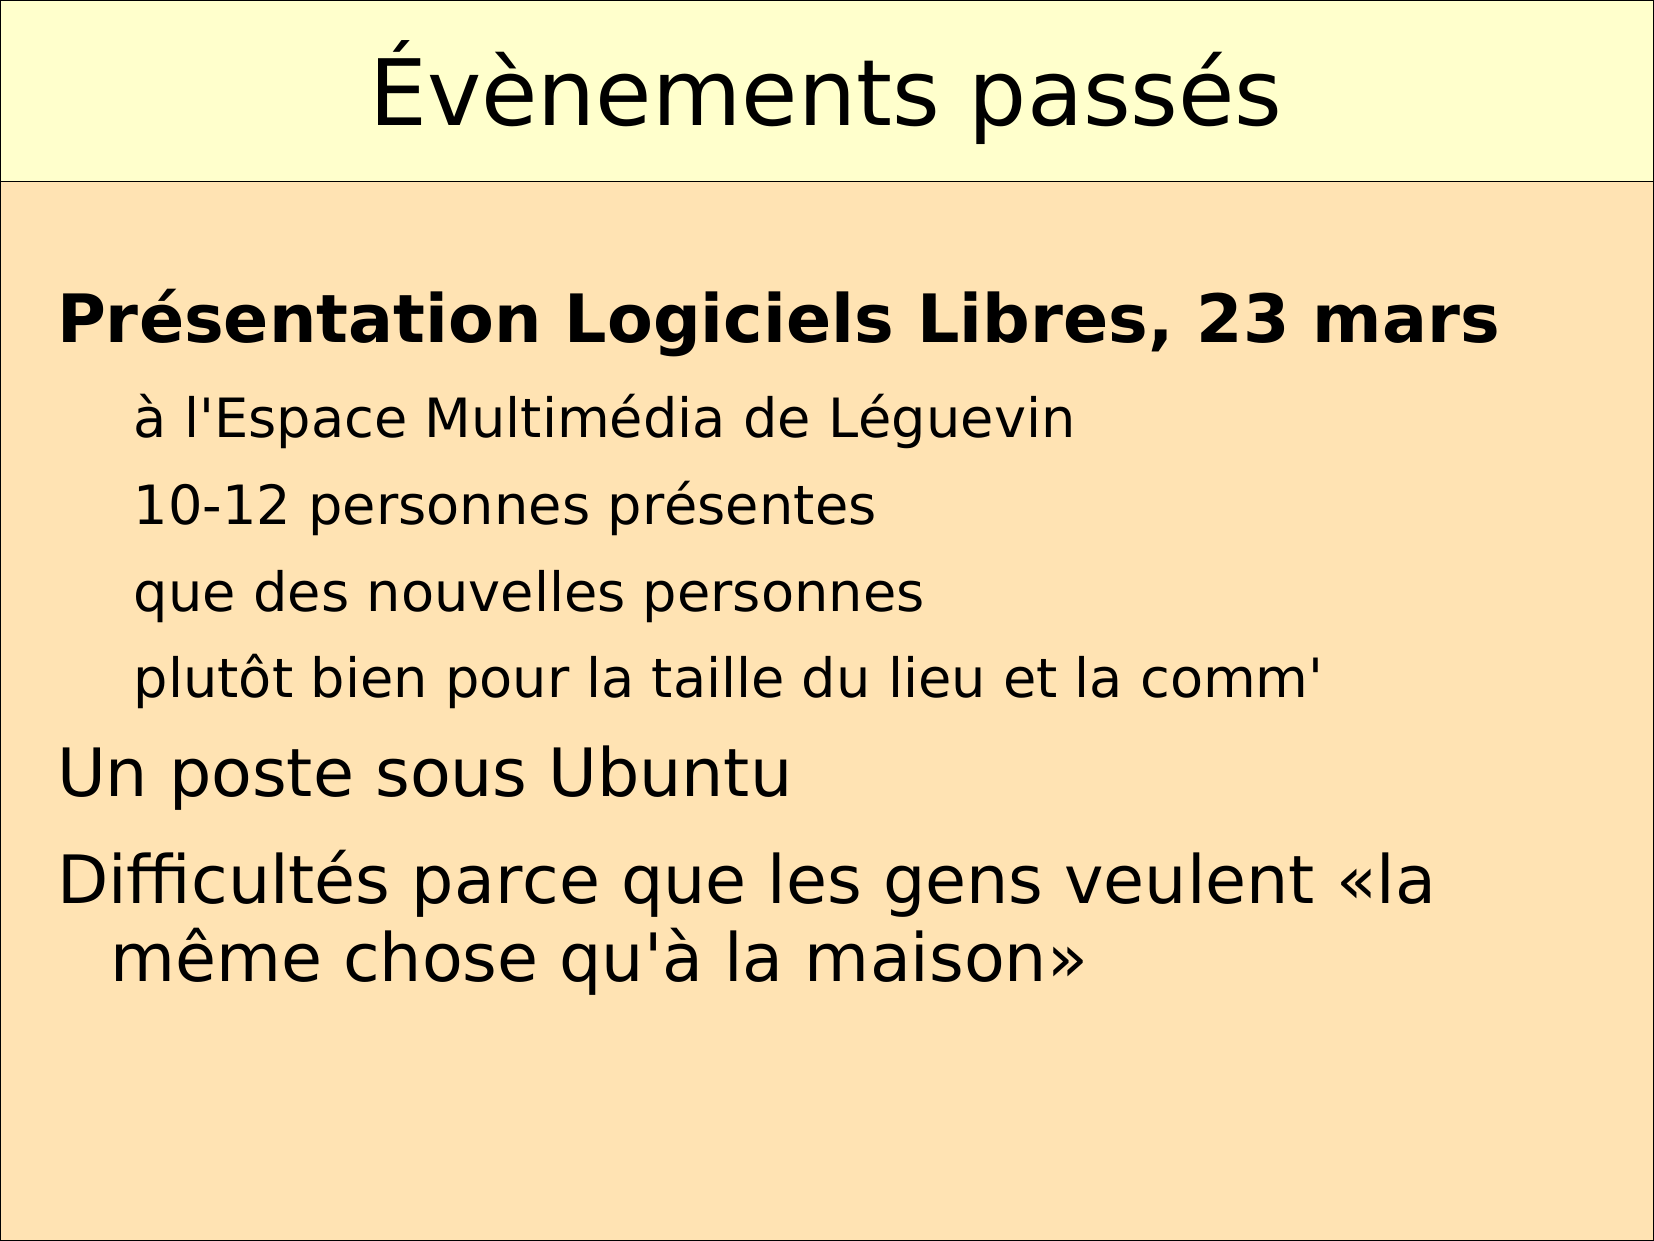

# Évènements passés
Présentation Logiciels Libres, 23 mars
à l'Espace Multimédia de Léguevin
10-12 personnes présentes
que des nouvelles personnes
plutôt bien pour la taille du lieu et la comm'
Un poste sous Ubuntu
Difficultés parce que les gens veulent «la même chose qu'à la maison»